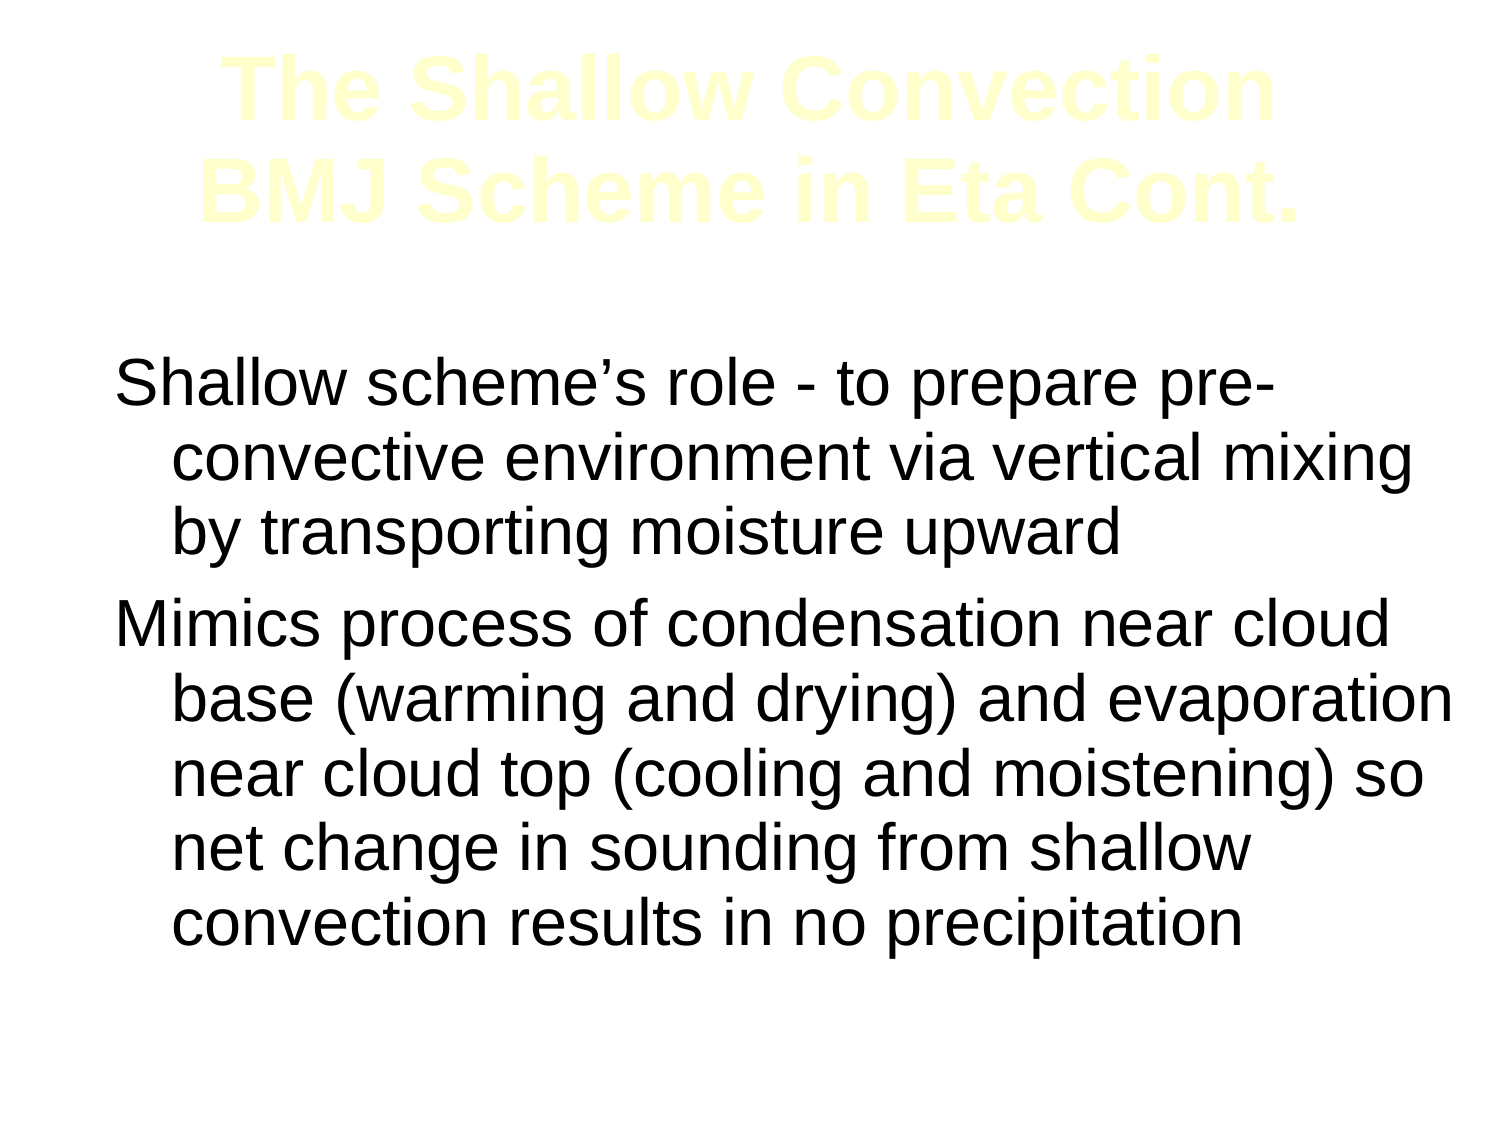

# The Shallow Convection BMJ Scheme in Eta Cont.
Shallow scheme’s role - to prepare pre-convective environment via vertical mixing by transporting moisture upward
Mimics process of condensation near cloud base (warming and drying) and evaporation near cloud top (cooling and moistening) so net change in sounding from shallow convection results in no precipitation